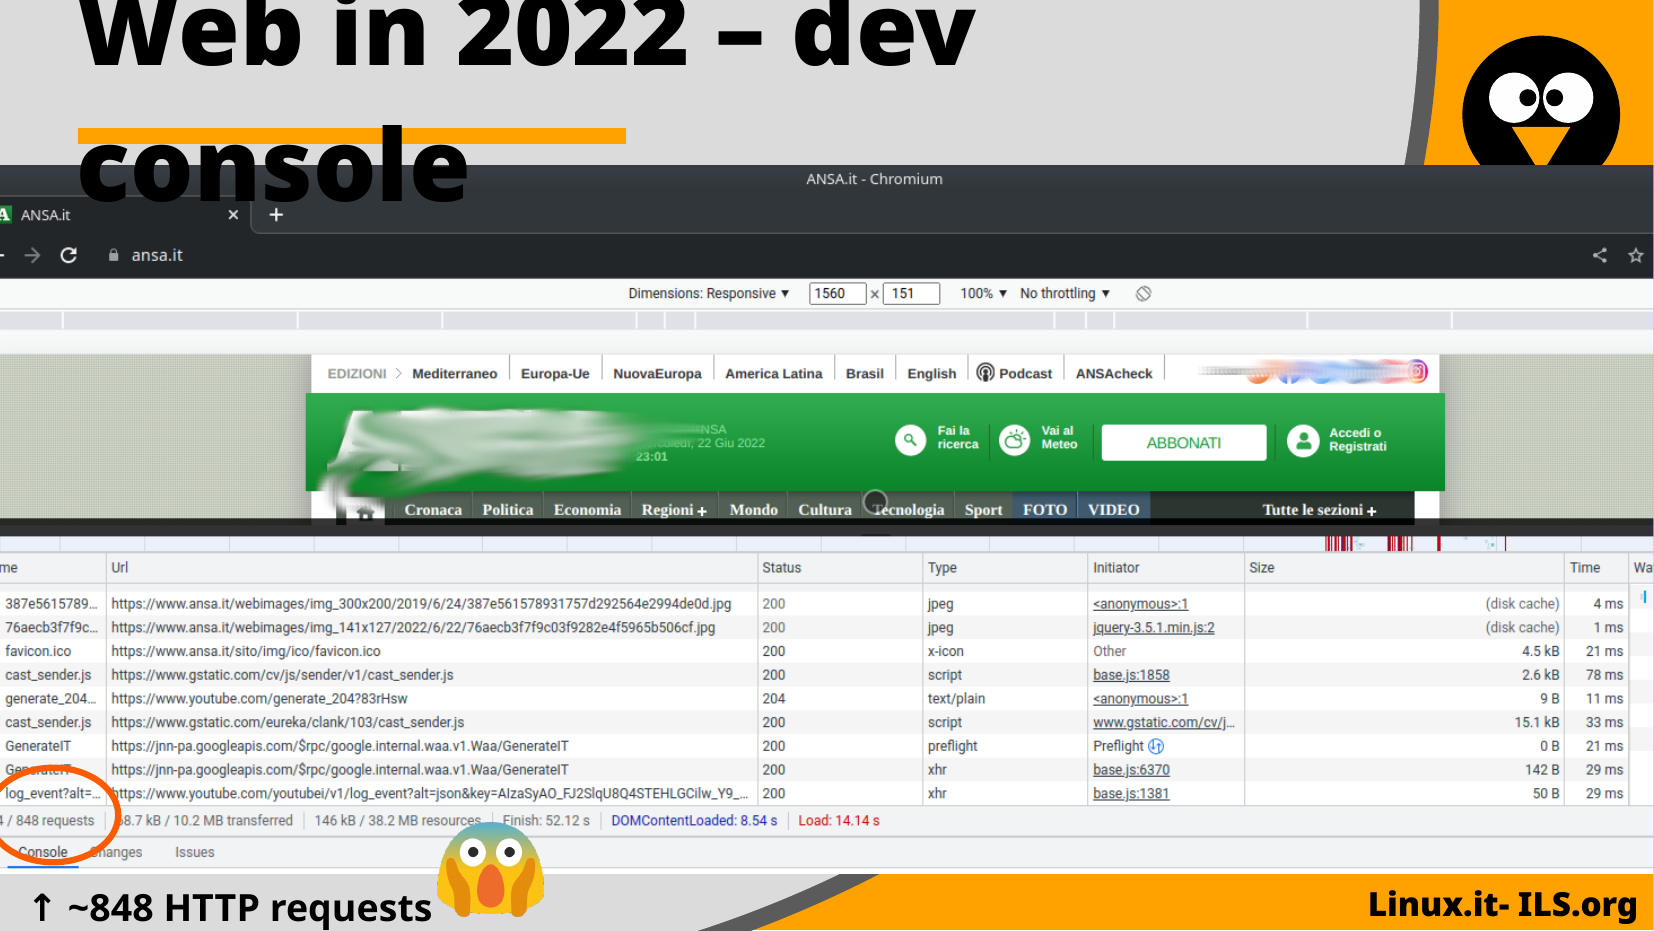

# Web in 2022 – dev console
↑ ~848 HTTP requests
Linux.it- ILS.org